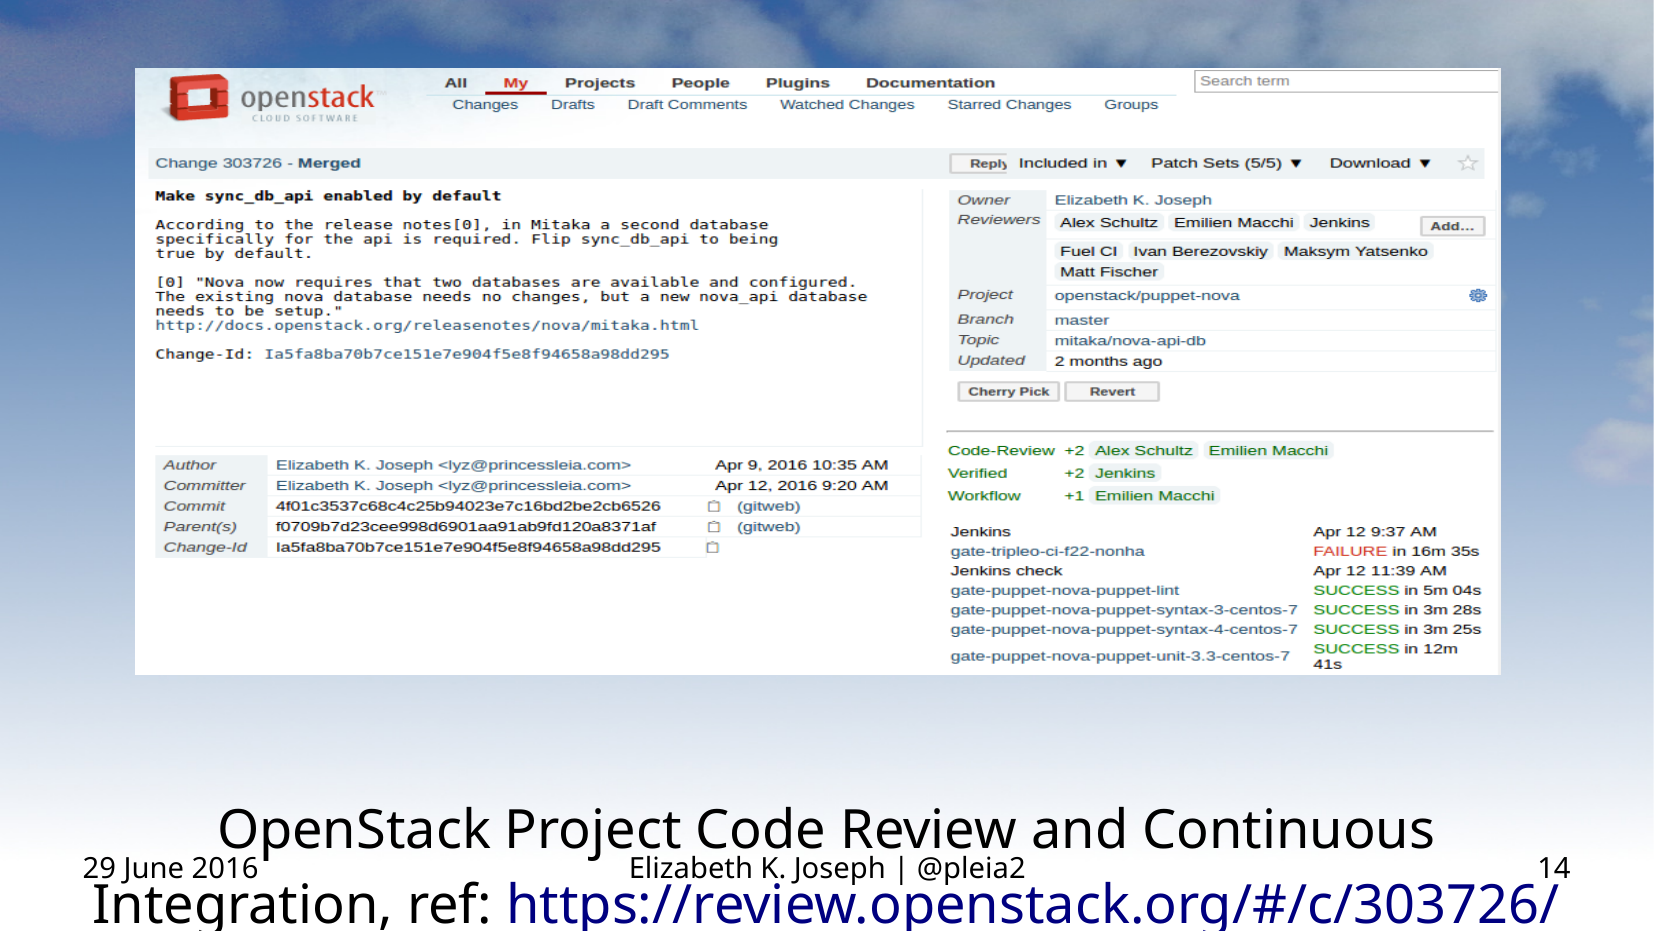

# OpenStack Project Code Review and Continuous Integration, ref: https://review.openstack.org/#/c/303726/
29 June 2016
Elizabeth K. Joseph | @pleia2
14